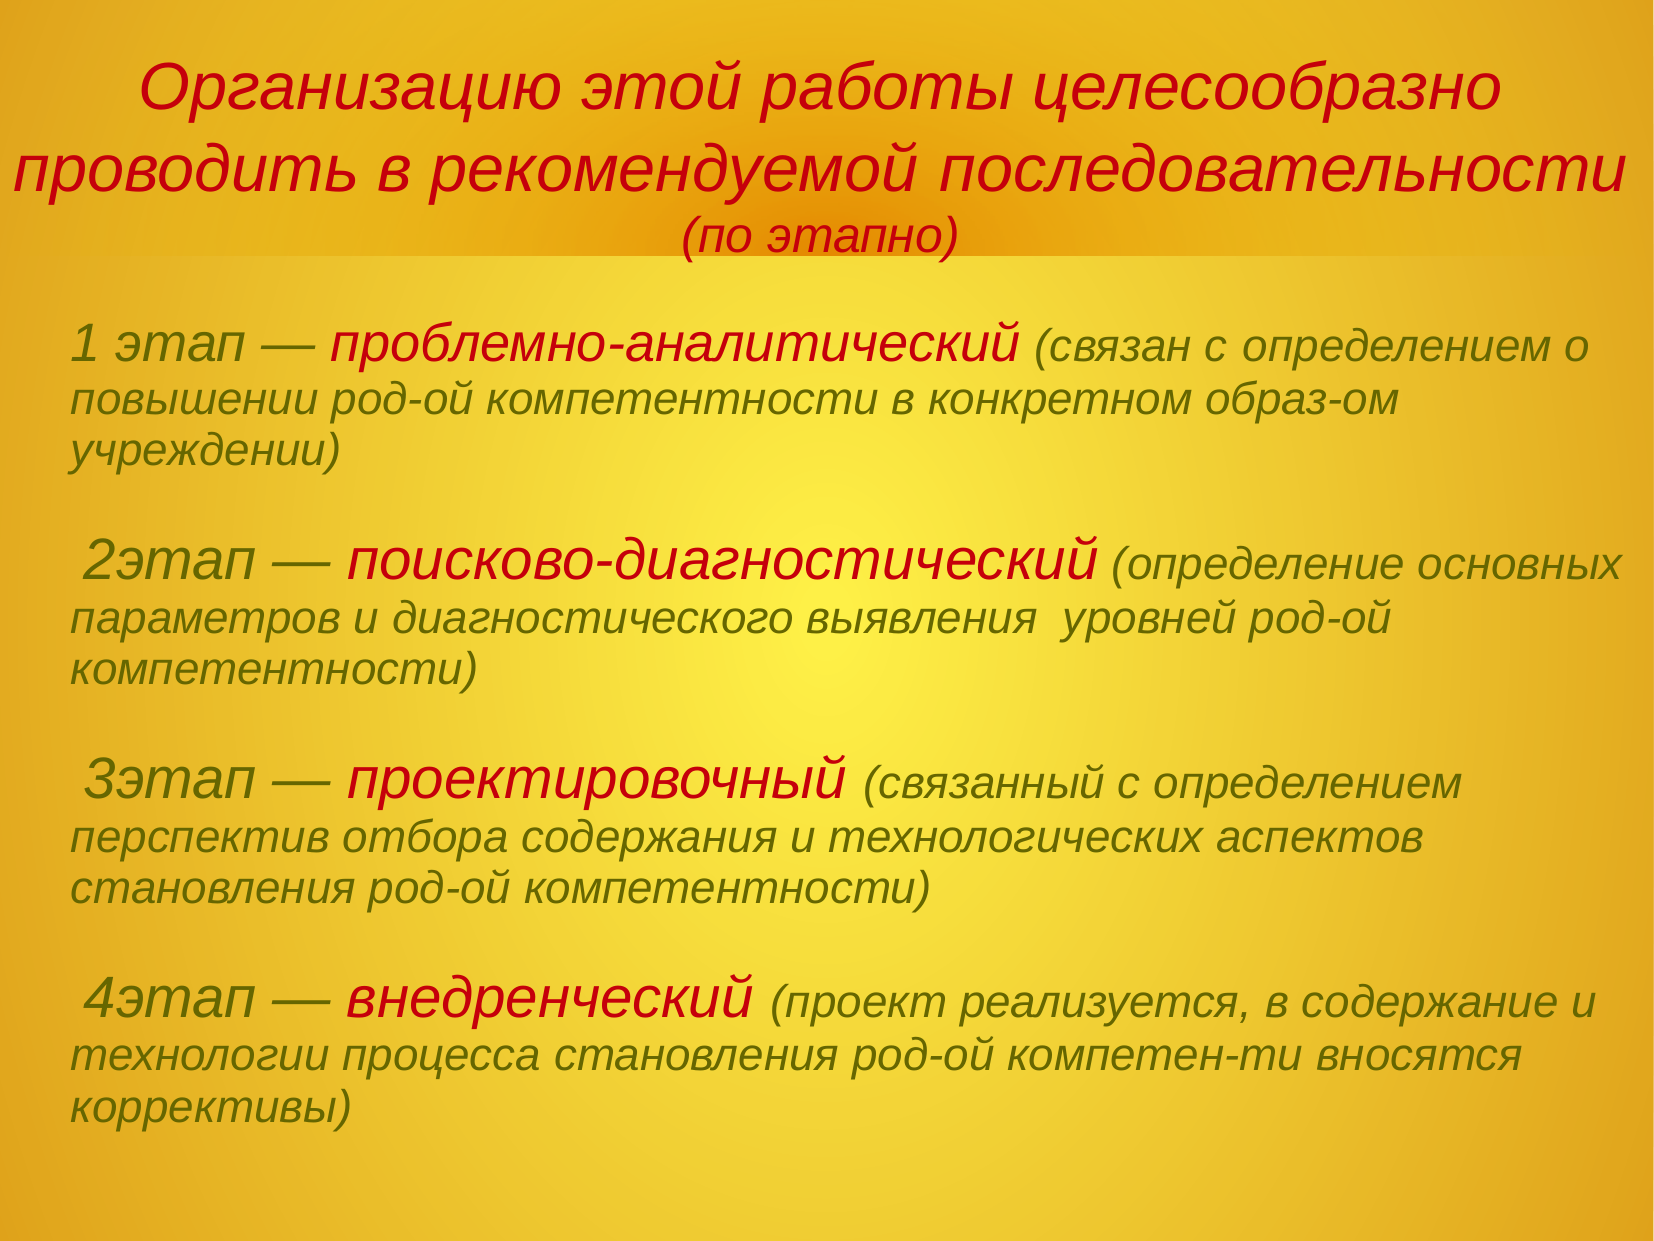

# Организацию этой работы целесообразно проводить в рекомендуемой последовательности (по этапно)
1 этап — проблемно-аналитический (связан с определением о повышении род-ой компетентности в конкретном образ-ом учреждении) 2этап — поисково-диагностический (определение основных параметров и диагностического выявления уровней род-ой компетентности) 3этап — проектировочный (связанный с определением перспектив отбора содержания и технологических аспектов становления род-ой компетентности) 4этап — внедренческий (проект реализуется, в содержание и технологии процесса становления род-ой компетен-ти вносятся коррективы)